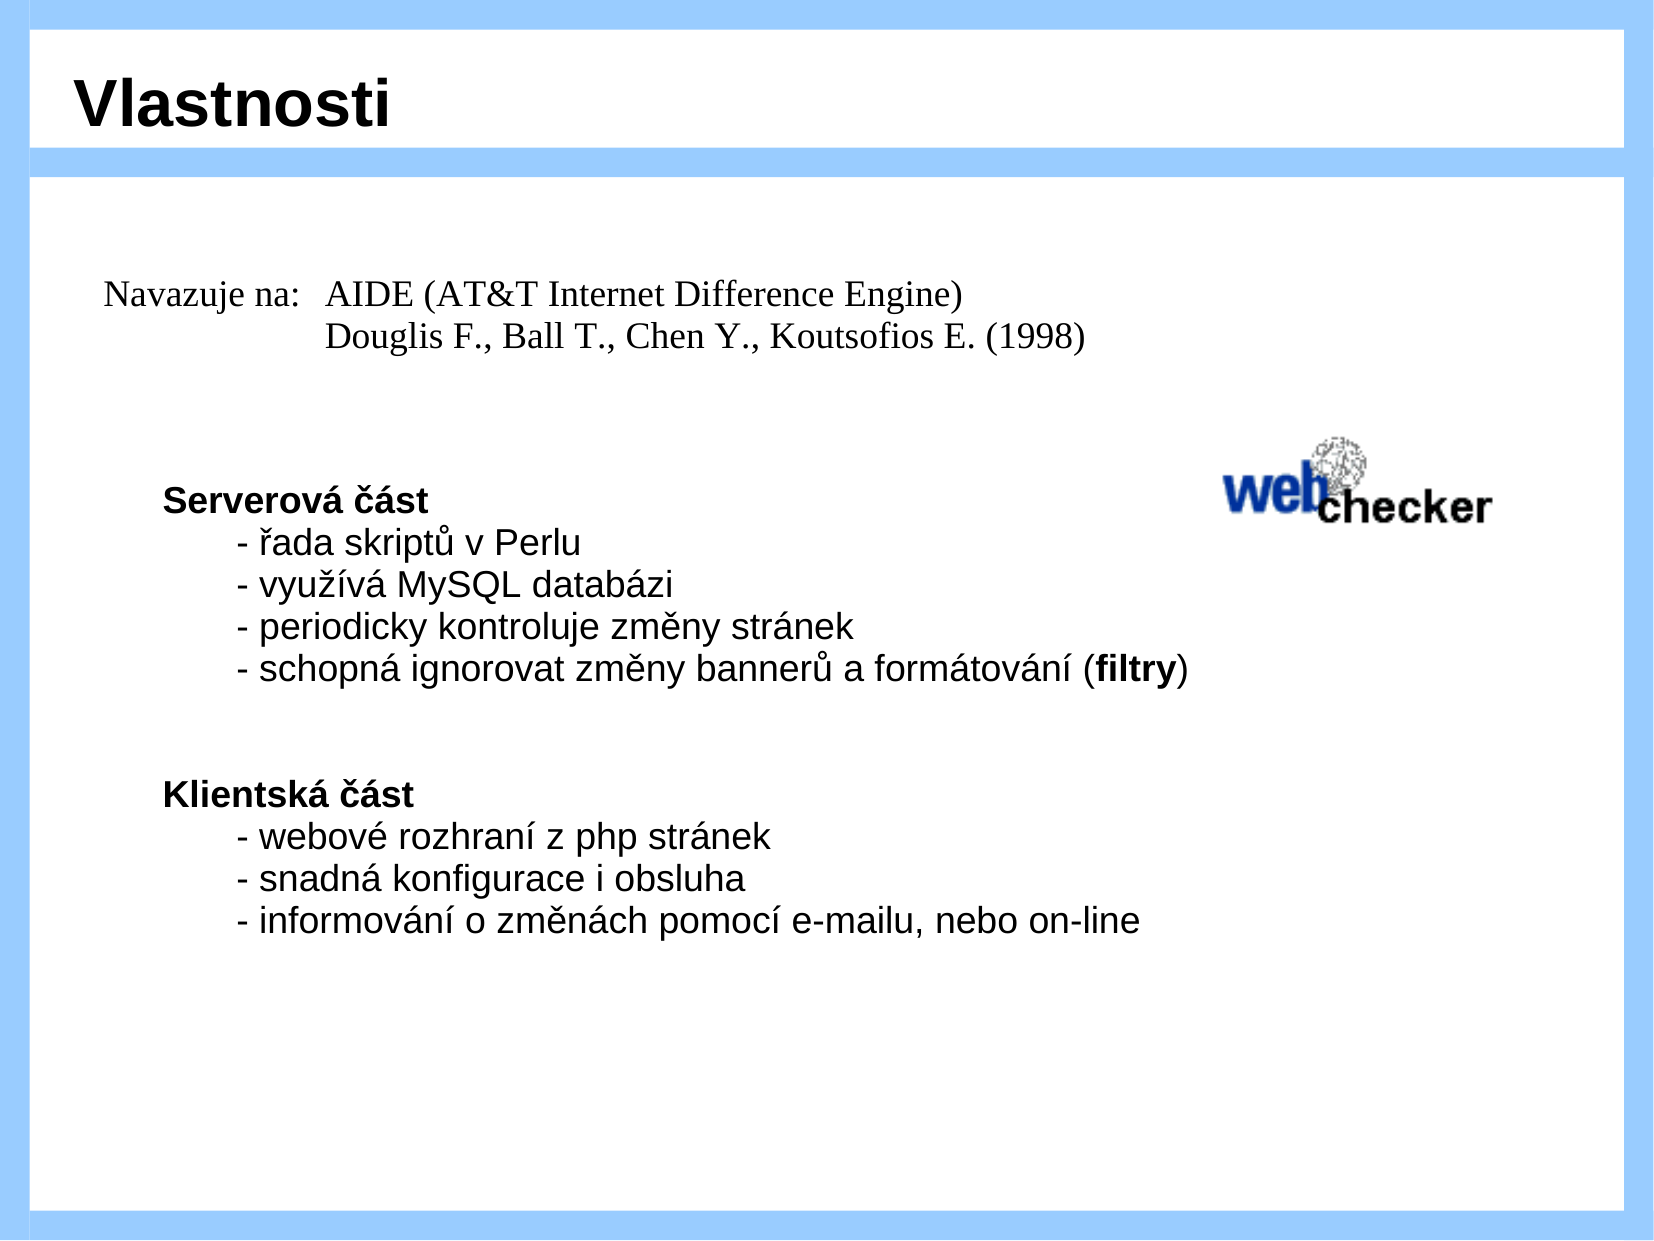

Vlastnosti
Navazuje na:	AIDE (AT&T Internet Difference Engine)
			Douglis F., Ball T., Chen Y., Koutsofios E. (1998)
Serverová část
	- řada skriptů v Perlu
	- využívá MySQL databázi
	- periodicky kontroluje změny stránek
	- schopná ignorovat změny bannerů a formátování (filtry)
Klientská část
	- webové rozhraní z php stránek
	- snadná konfigurace i obsluha
	- informování o změnách pomocí e-mailu, nebo on-line